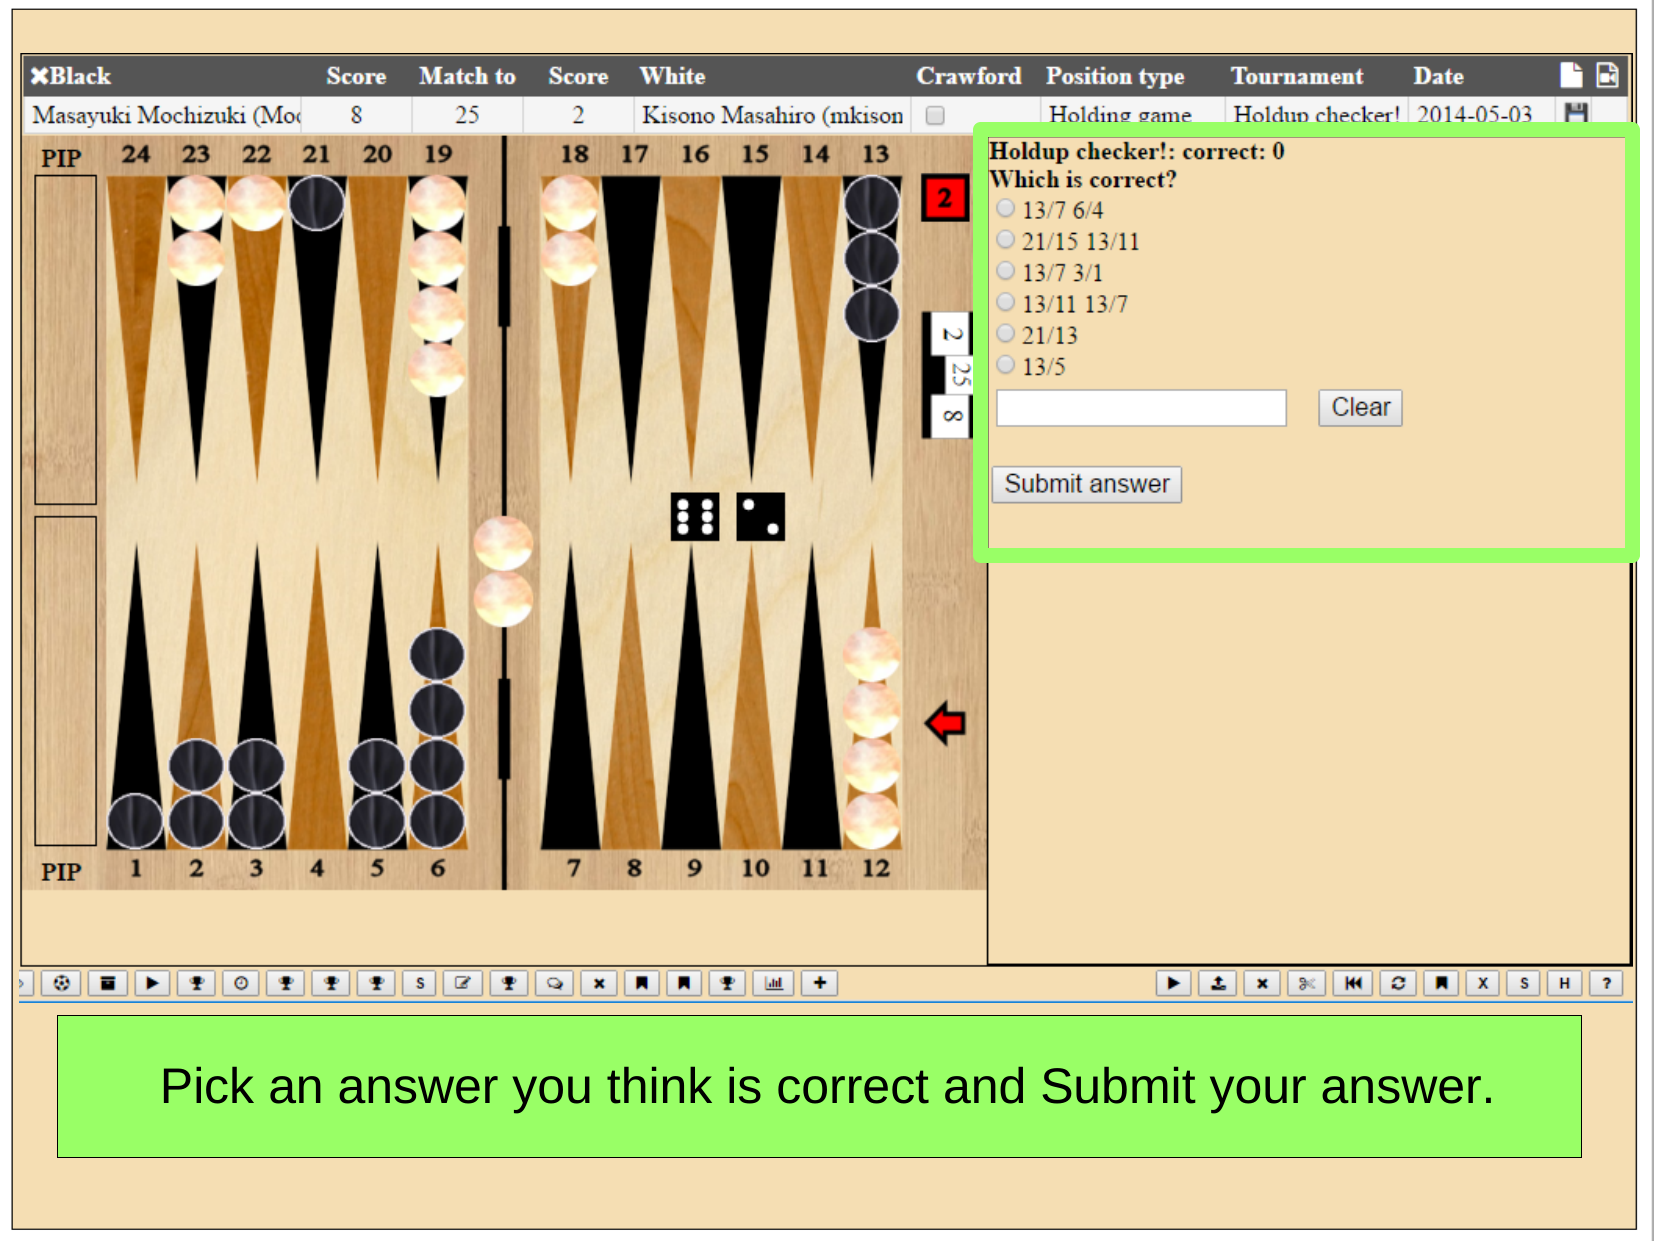

# Backgammon Studio
Pick an answer you think is correct and Submit your answer.